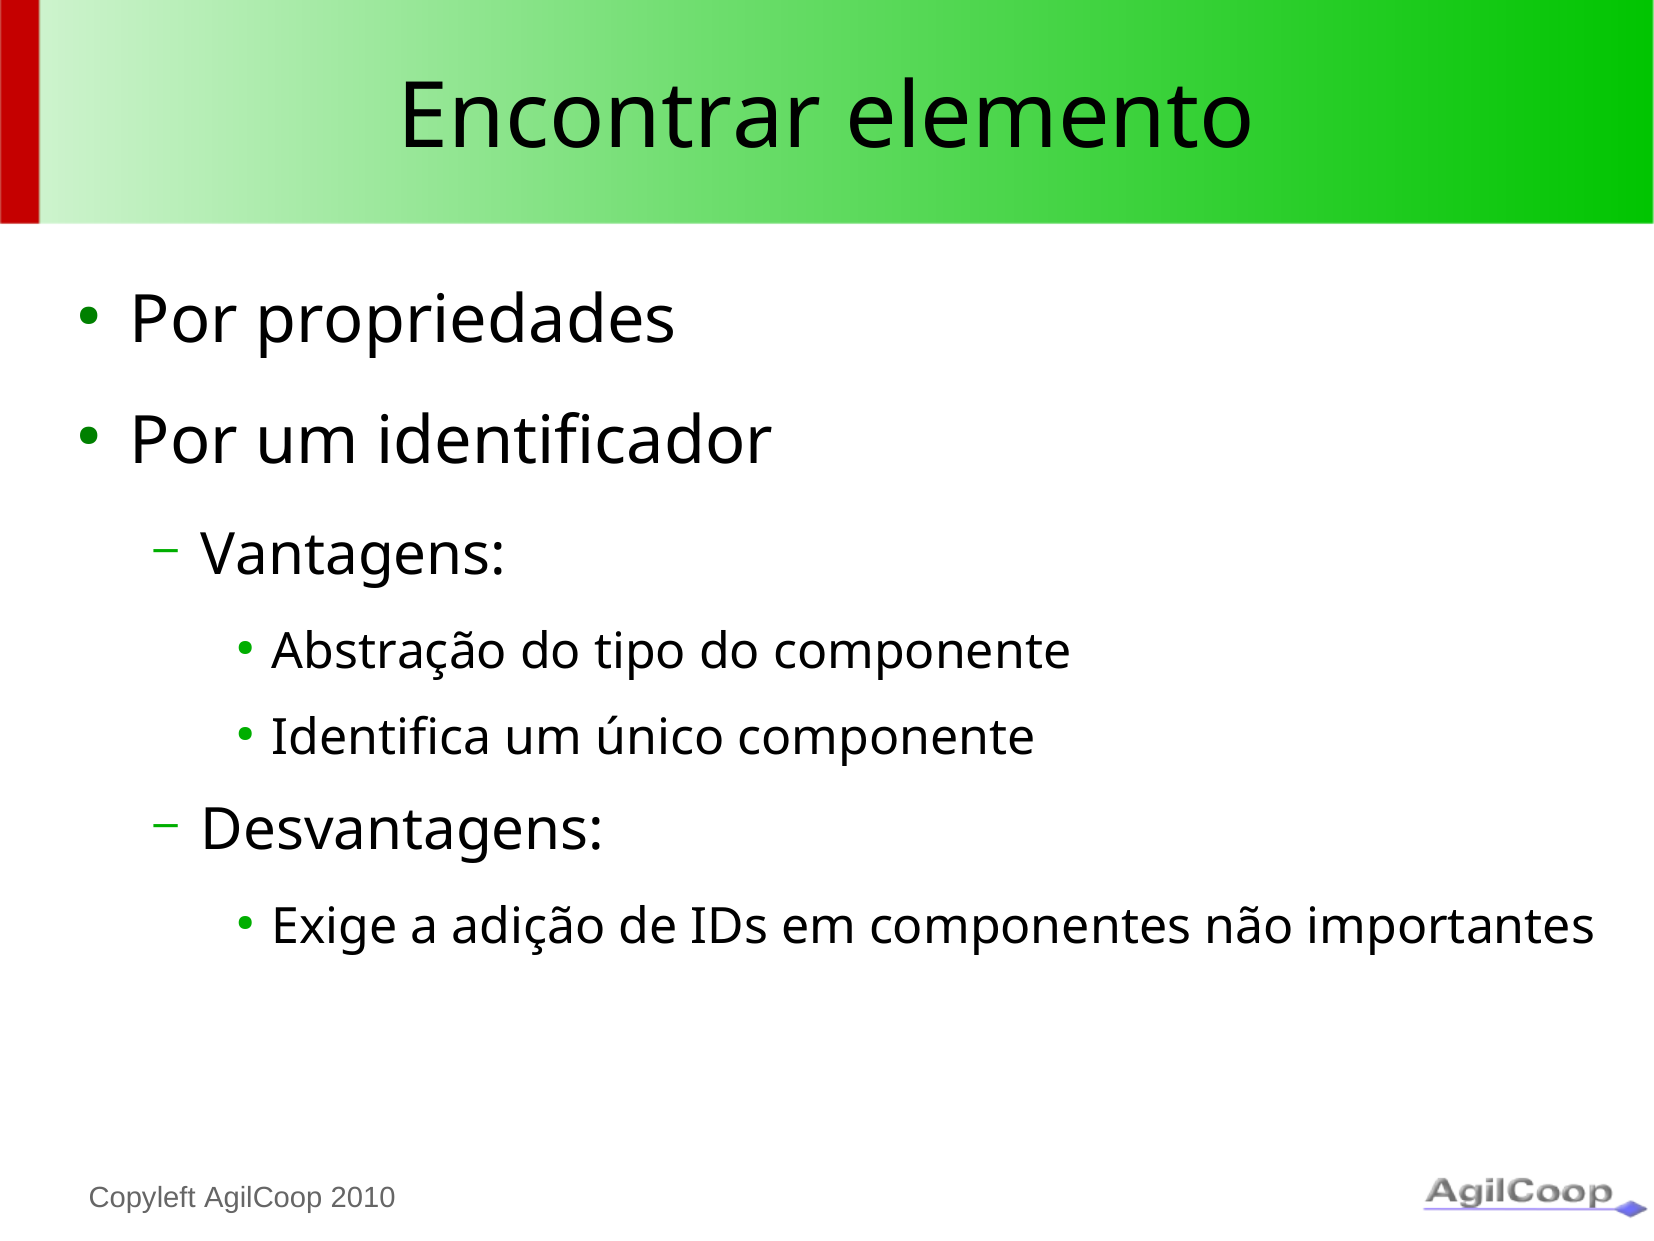

# Encontrar elemento
Por propriedades
Por um identificador
Vantagens:
Abstração do tipo do componente
Identifica um único componente
Desvantagens:
Exige a adição de IDs em componentes não importantes
Copyleft AgilCoop 2010